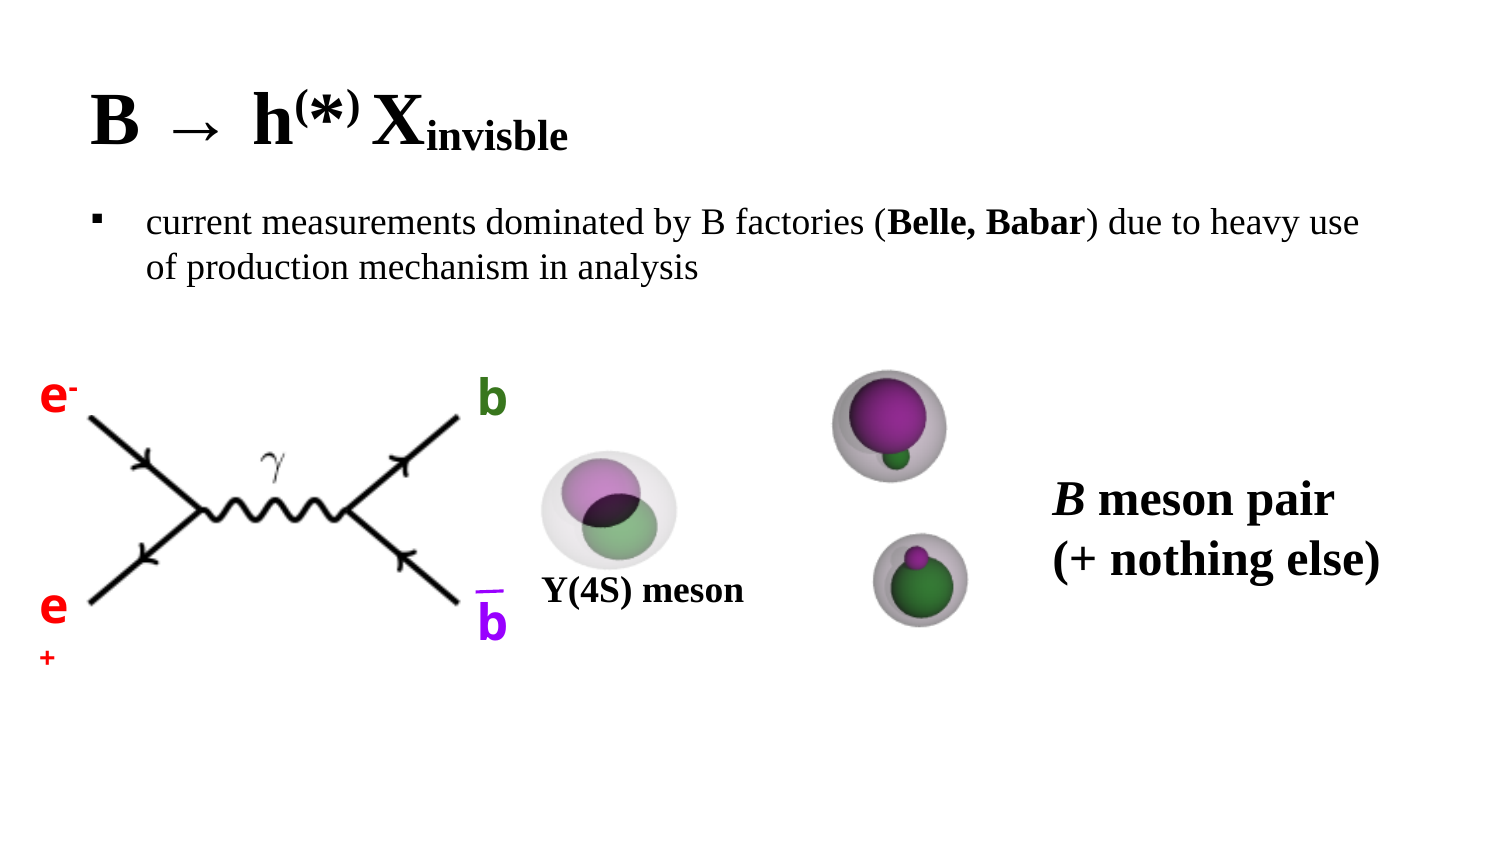

# B → h(*) Xinvisble
current measurements dominated by B factories (Belle, Babar) due to heavy use of production mechanism in analysis
e-
b
B meson pair
(+ nothing else)
Υ(4S) meson
b
e+
3